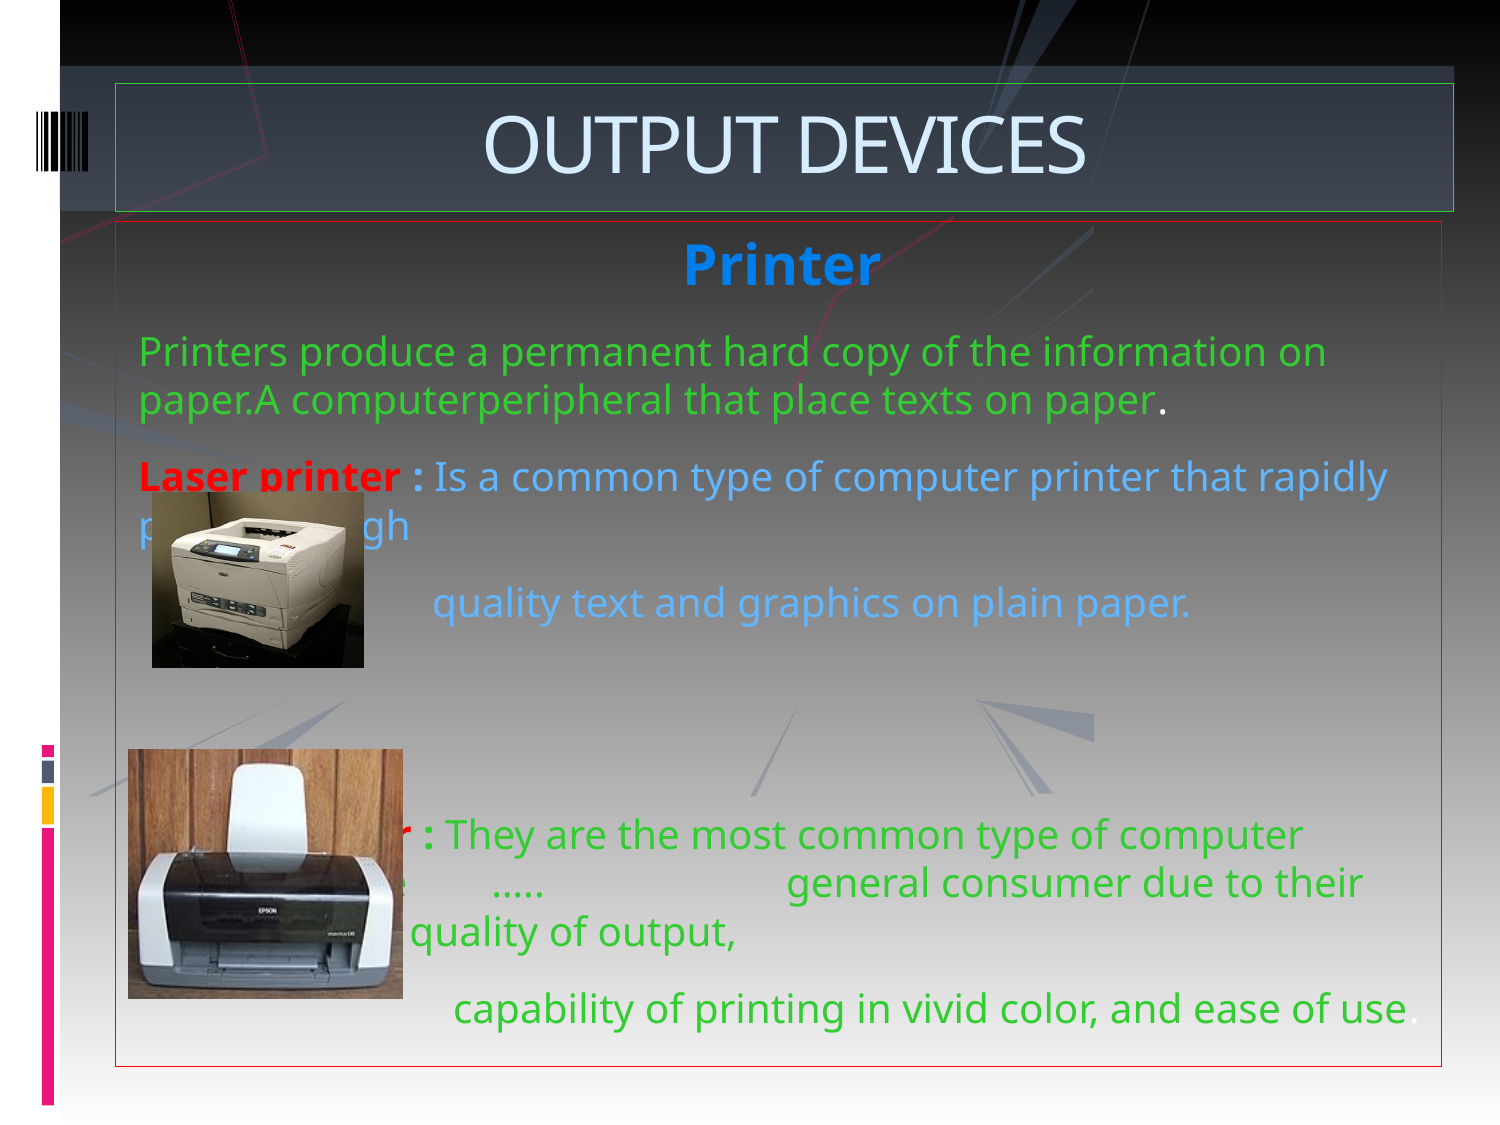

OUTPUT DEVICES
# Printer
Printers produce a permanent hard copy of the information on paper.A computerperipheral that place texts on paper.
Laser printer : Is a common type of computer printer that rapidly produces high
 quality text and graphics on plain paper.
Inkjet printer : They are the most common type of computer printer for the ….. general consumer due to their low cost, high quality of output,
 capability of printing in vivid color, and ease of use.